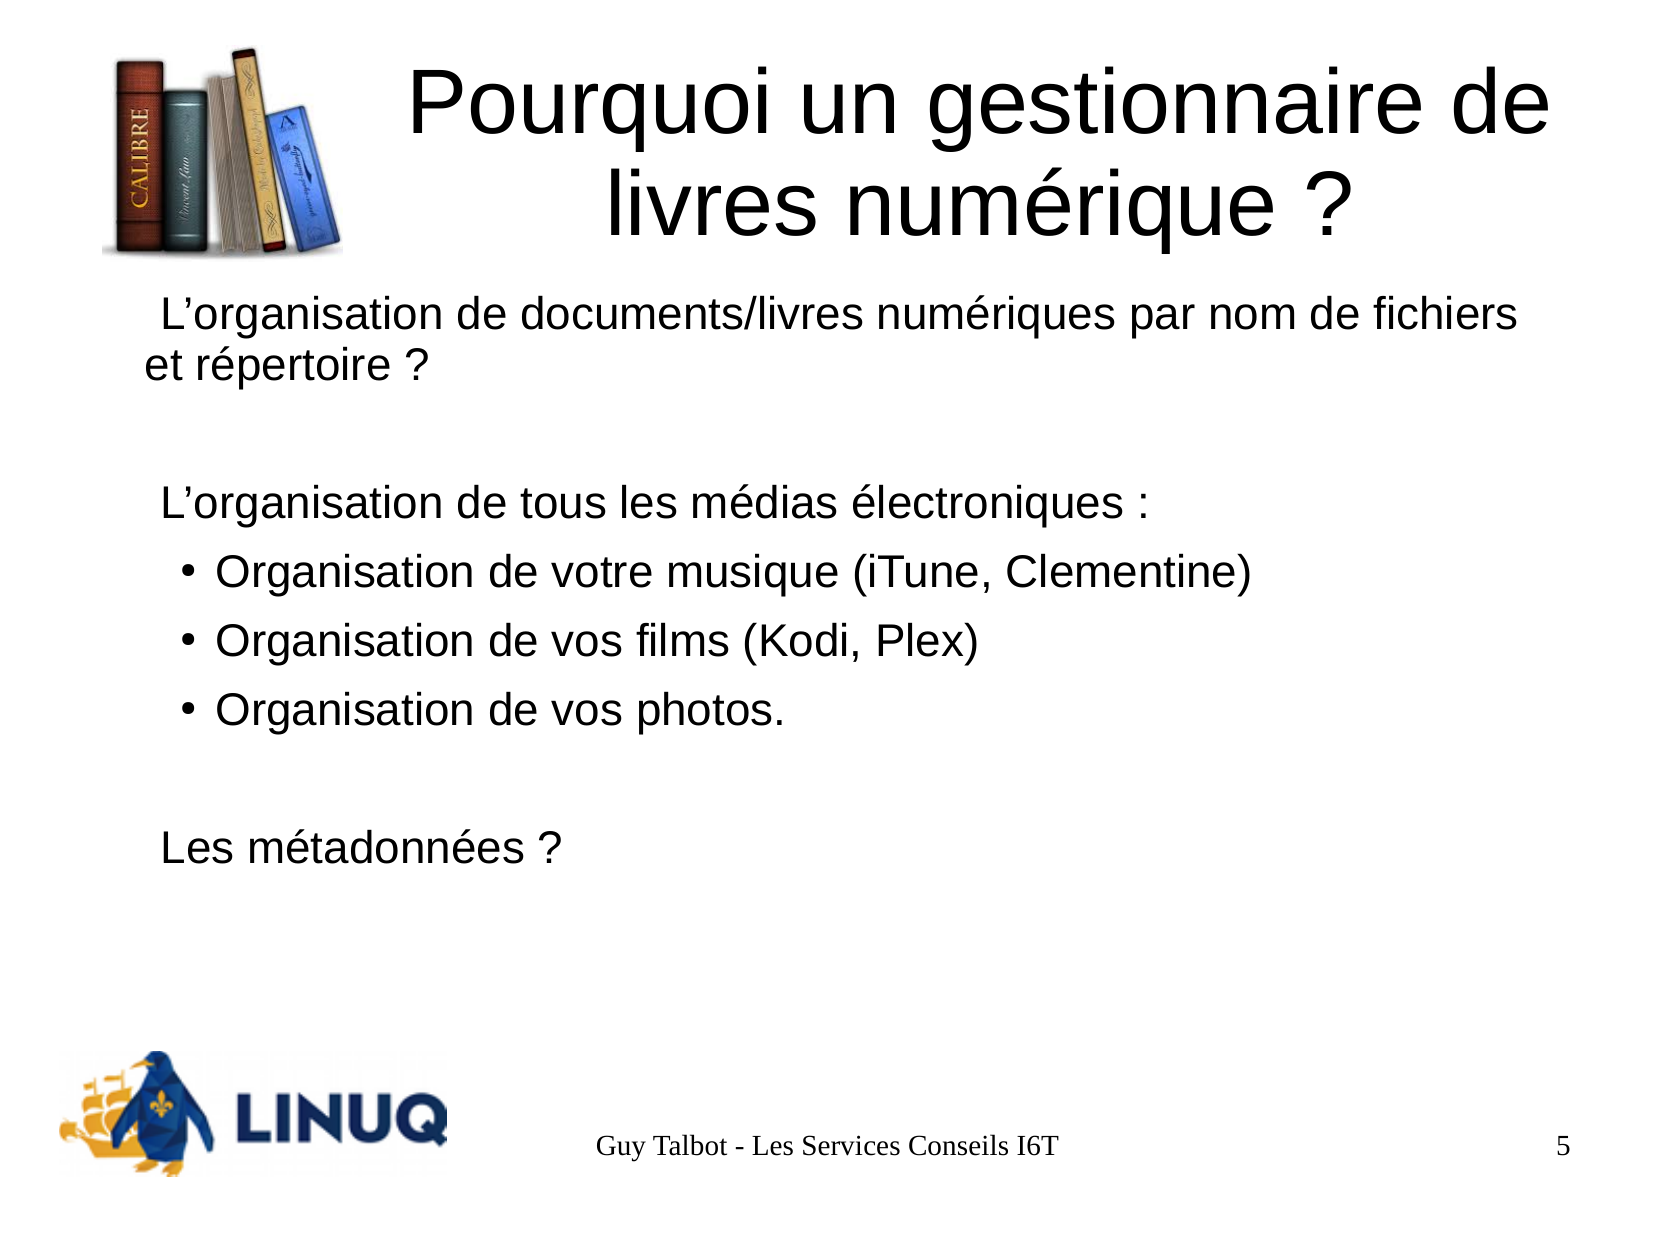

# Pourquoi un gestionnaire de livres numérique ?
L’organisation de documents/livres numériques par nom de fichiers et répertoire ?
L’organisation de tous les médias électroniques :
Organisation de votre musique (iTune, Clementine)
Organisation de vos films (Kodi, Plex)
Organisation de vos photos.
Les métadonnées ?
Guy Talbot - Les Services Conseils I6T
5